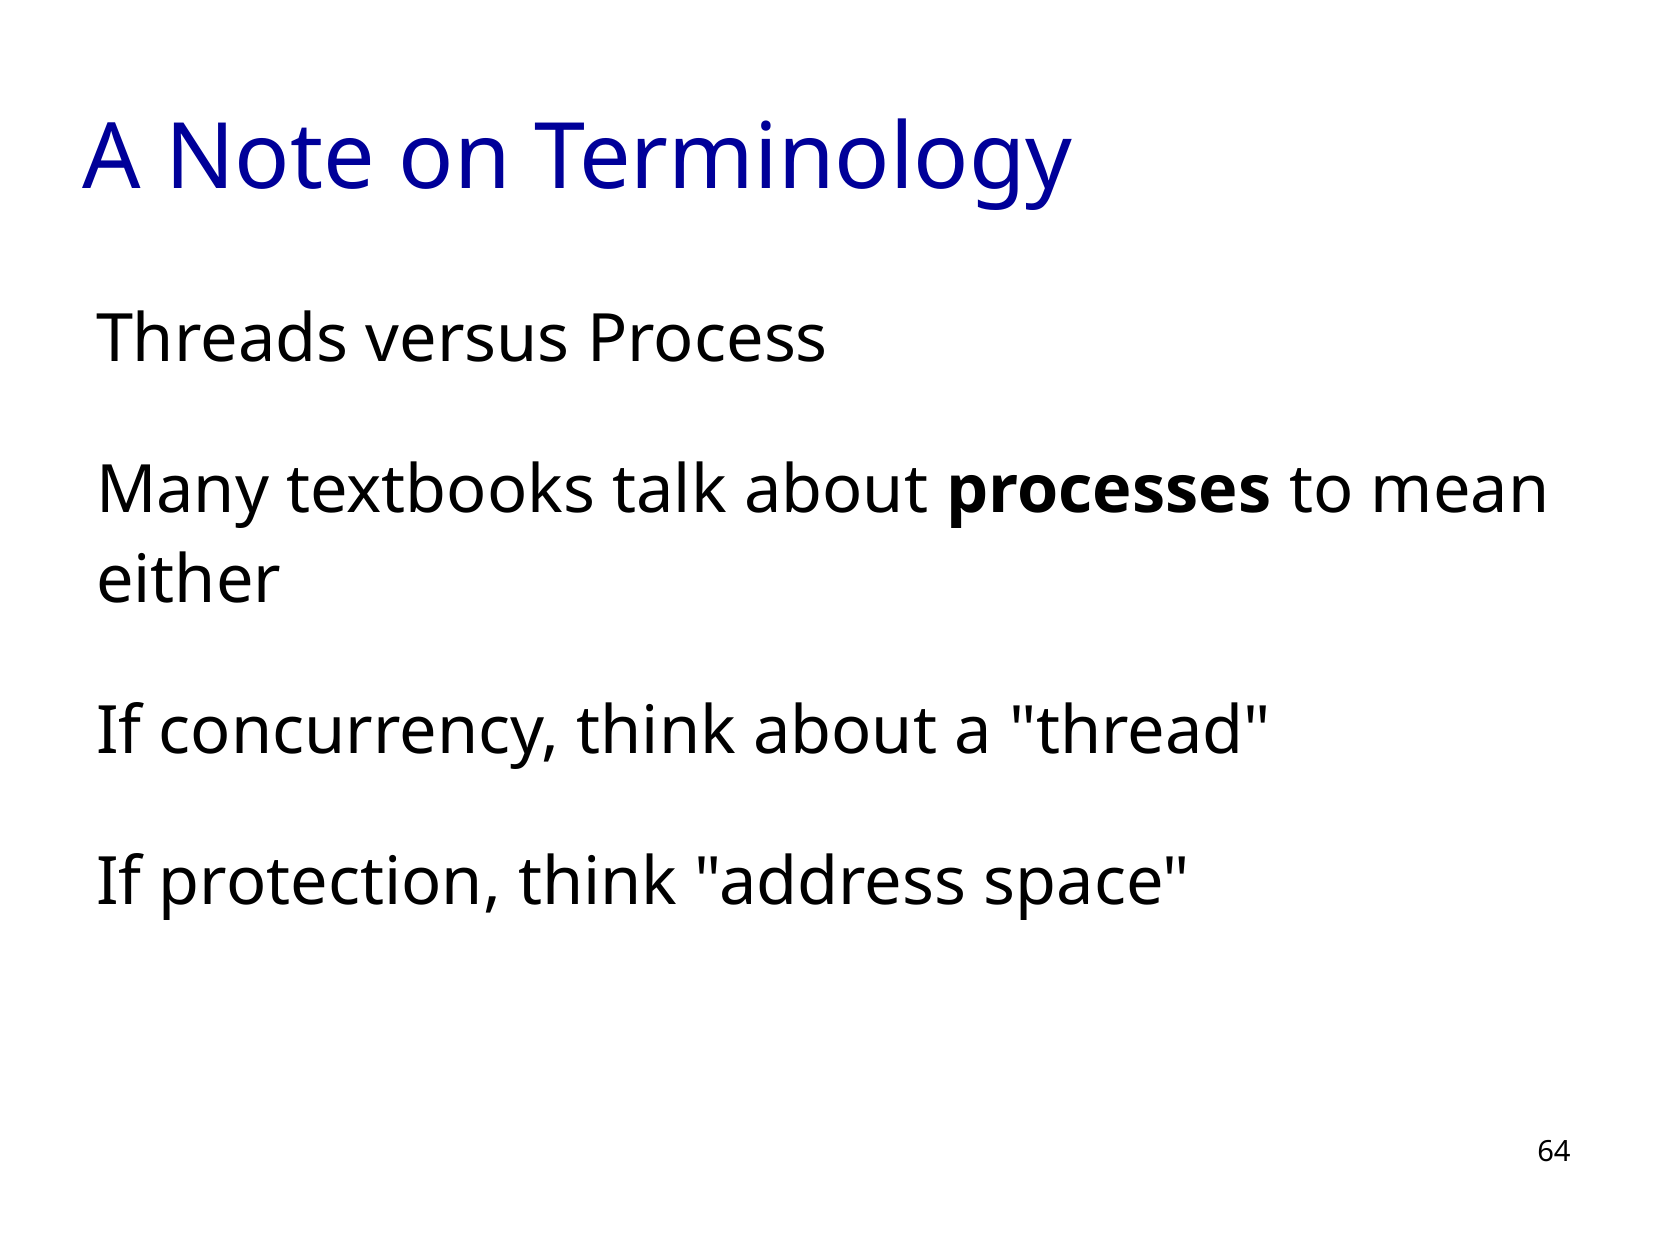

# A Note on Terminology
Threads versus Process
Many textbooks talk about processes to mean either
If concurrency, think about a "thread"
If protection, think "address space"
64